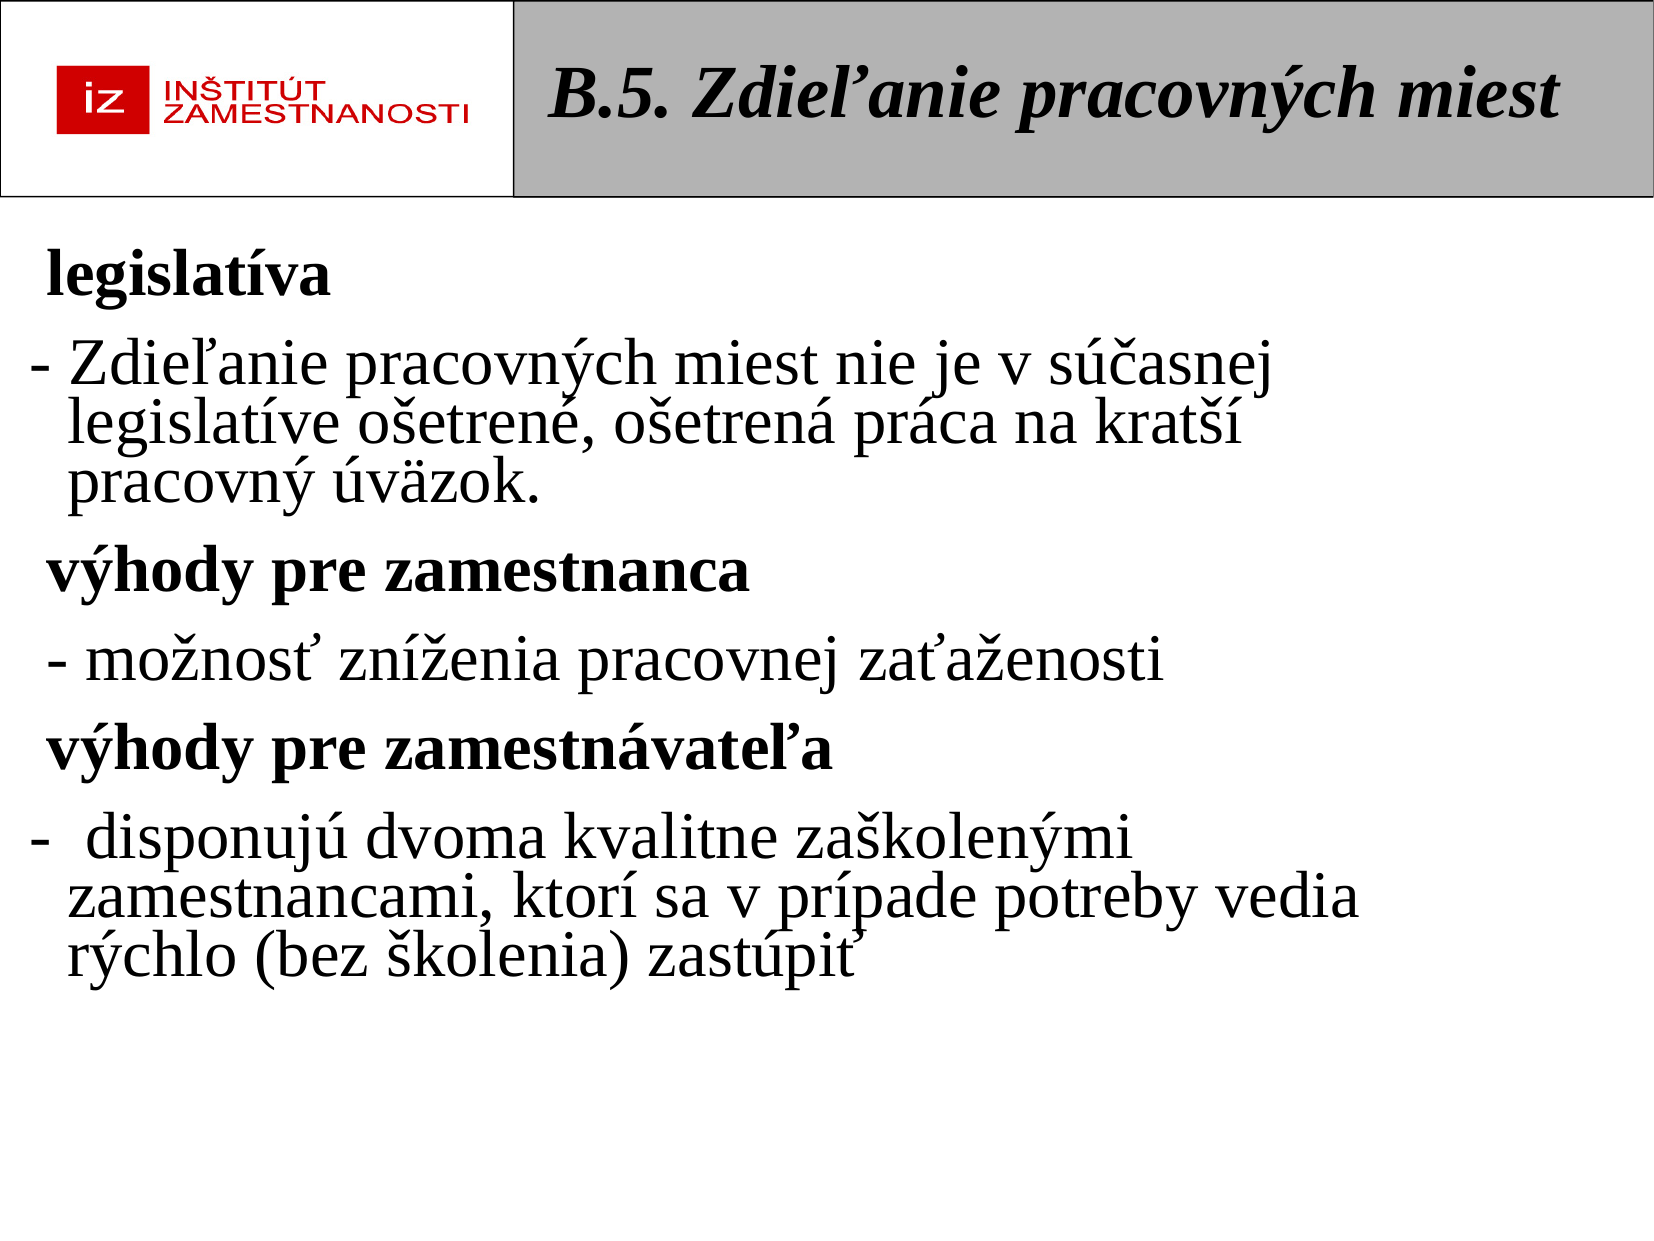

B.5. Zdieľanie pracovných miest
# legislatíva
- Zdieľanie pracovných miest nie je v súčasnej legislatíve ošetrené, ošetrená práca na kratší pracovný úväzok.
výhody pre zamestnanca
- možnosť zníženia pracovnej zaťaženosti
výhody pre zamestnávateľa
- disponujú dvoma kvalitne zaškolenými zamestnancami, ktorí sa v prípade potreby vedia rýchlo (bez školenia) zastúpiť